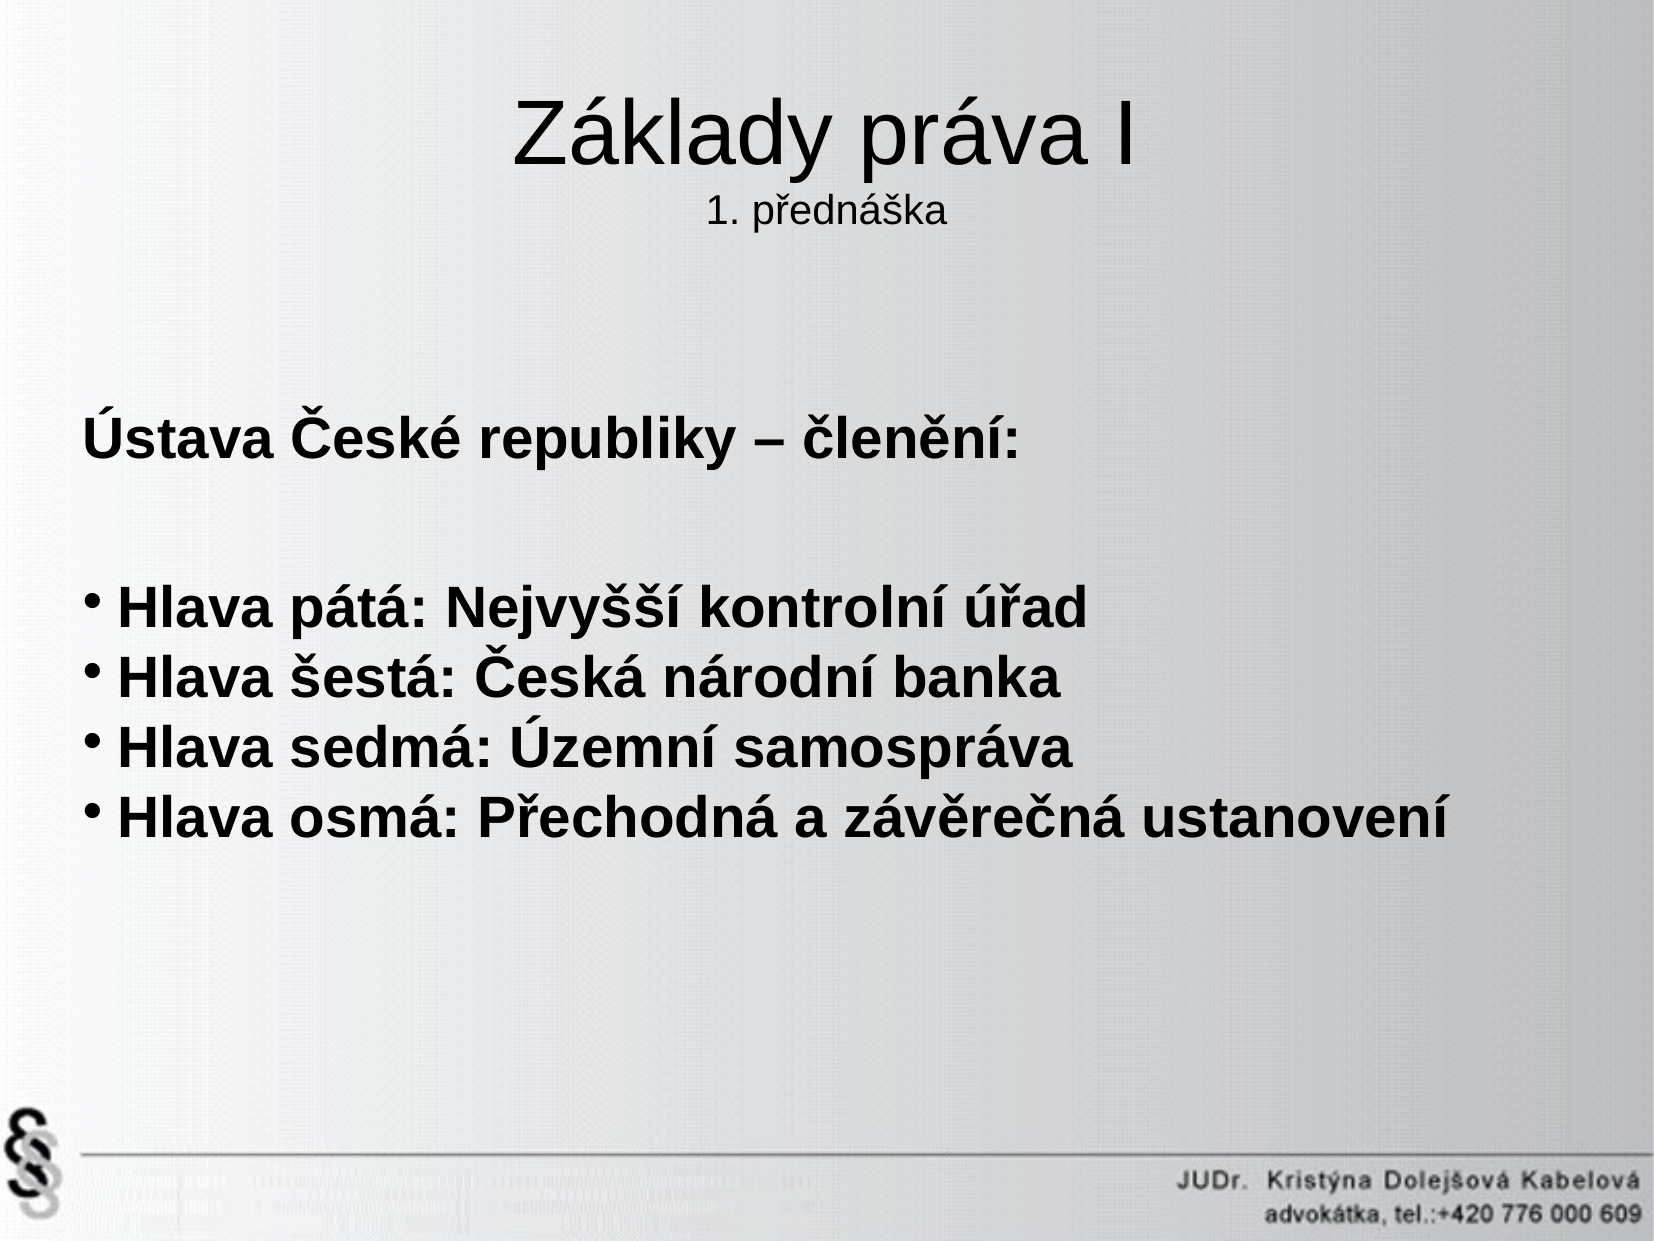

Základy práva I
1. přednáška
Ústava České republiky – členění:
Hlava pátá: Nejvyšší kontrolní úřad
Hlava šestá: Česká národní banka
Hlava sedmá: Územní samospráva
Hlava osmá: Přechodná a závěrečná ustanovení